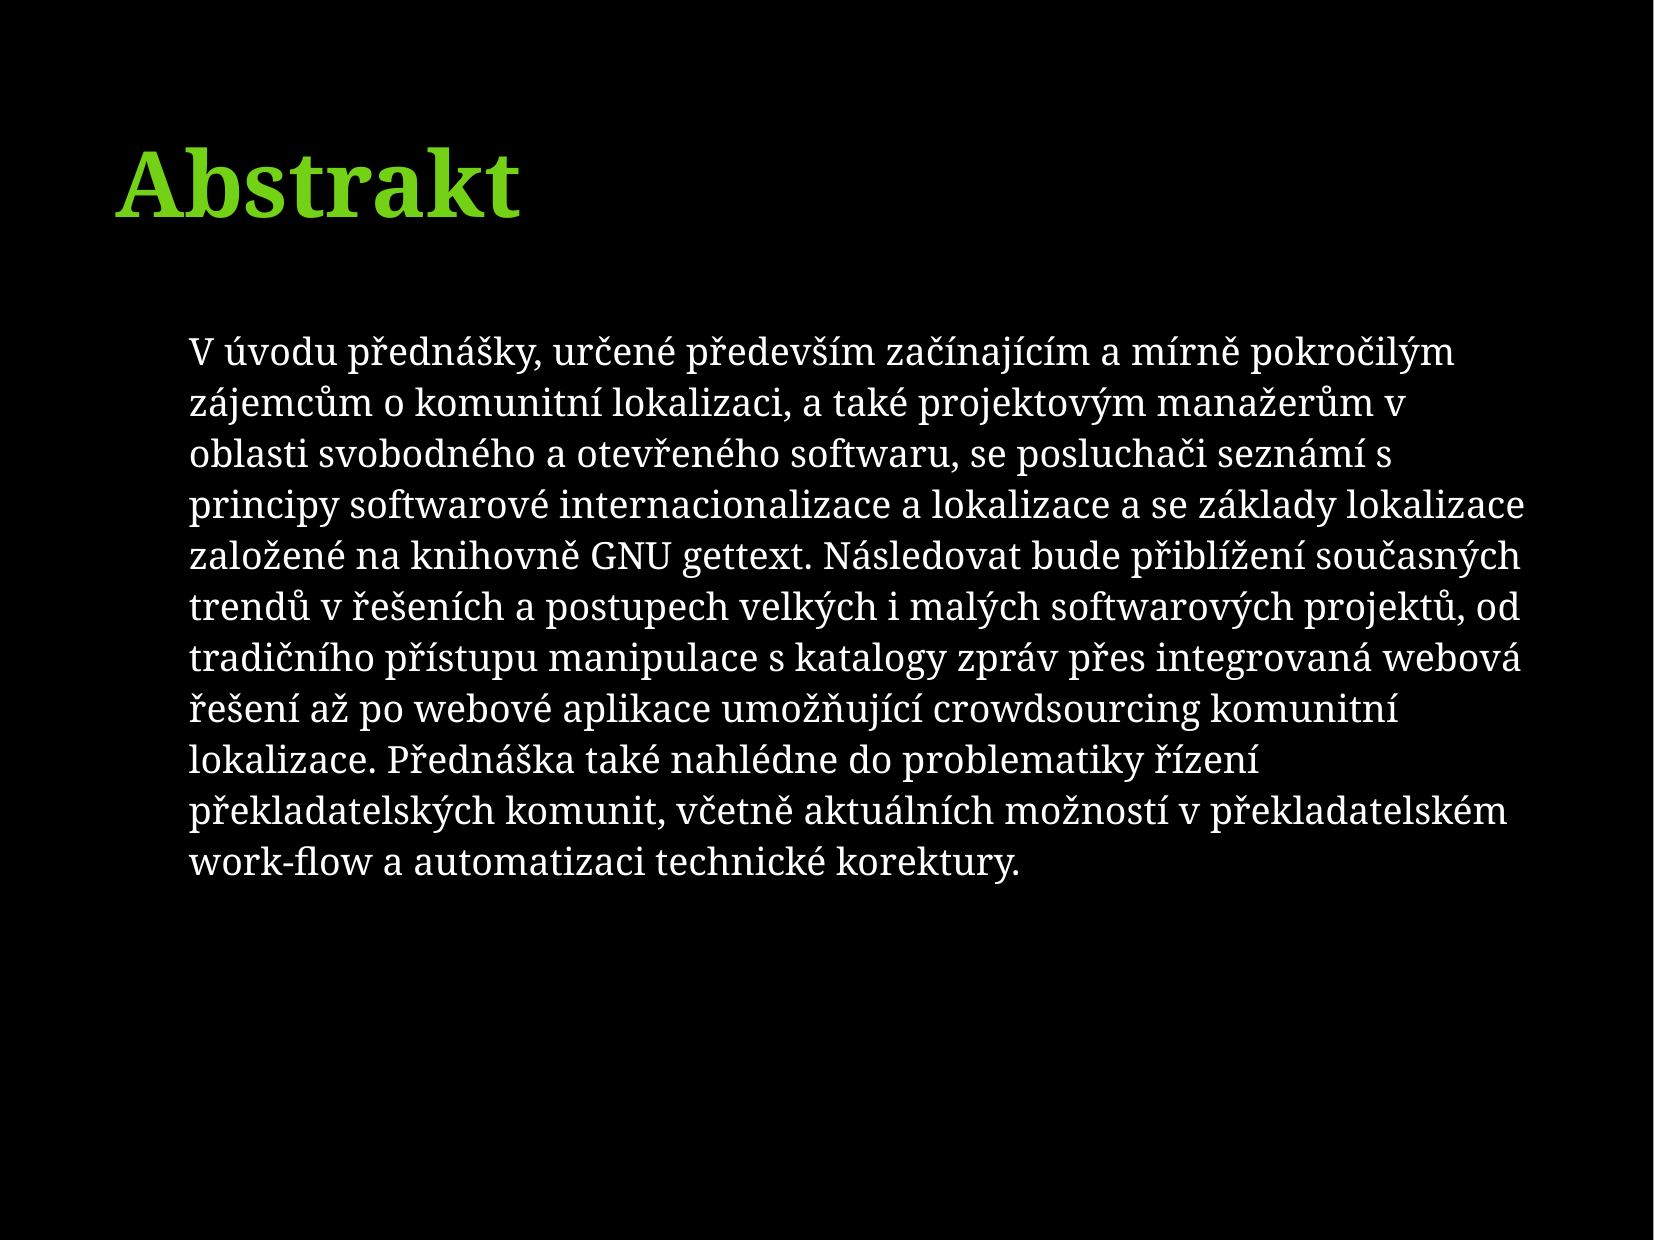

# Abstrakt
V úvodu přednášky, určené především začínajícím a mírně pokročilým zájemcům o komunitní lokalizaci, a také projektovým manažerům v oblasti svobodného a otevřeného softwaru, se posluchači seznámí s principy softwarové internacionalizace a lokalizace a se základy lokalizace založené na knihovně GNU gettext. Následovat bude přiblížení současných trendů v řešeních a postupech velkých i malých softwarových projektů, od tradičního přístupu manipulace s katalogy zpráv přes integrovaná webová řešení až po webové aplikace umožňující crowdsourcing komunitní lokalizace. Přednáška také nahlédne do problematiky řízení překladatelských komunit, včetně aktuálních možností v překladatelském work-flow a automatizaci technické korektury.